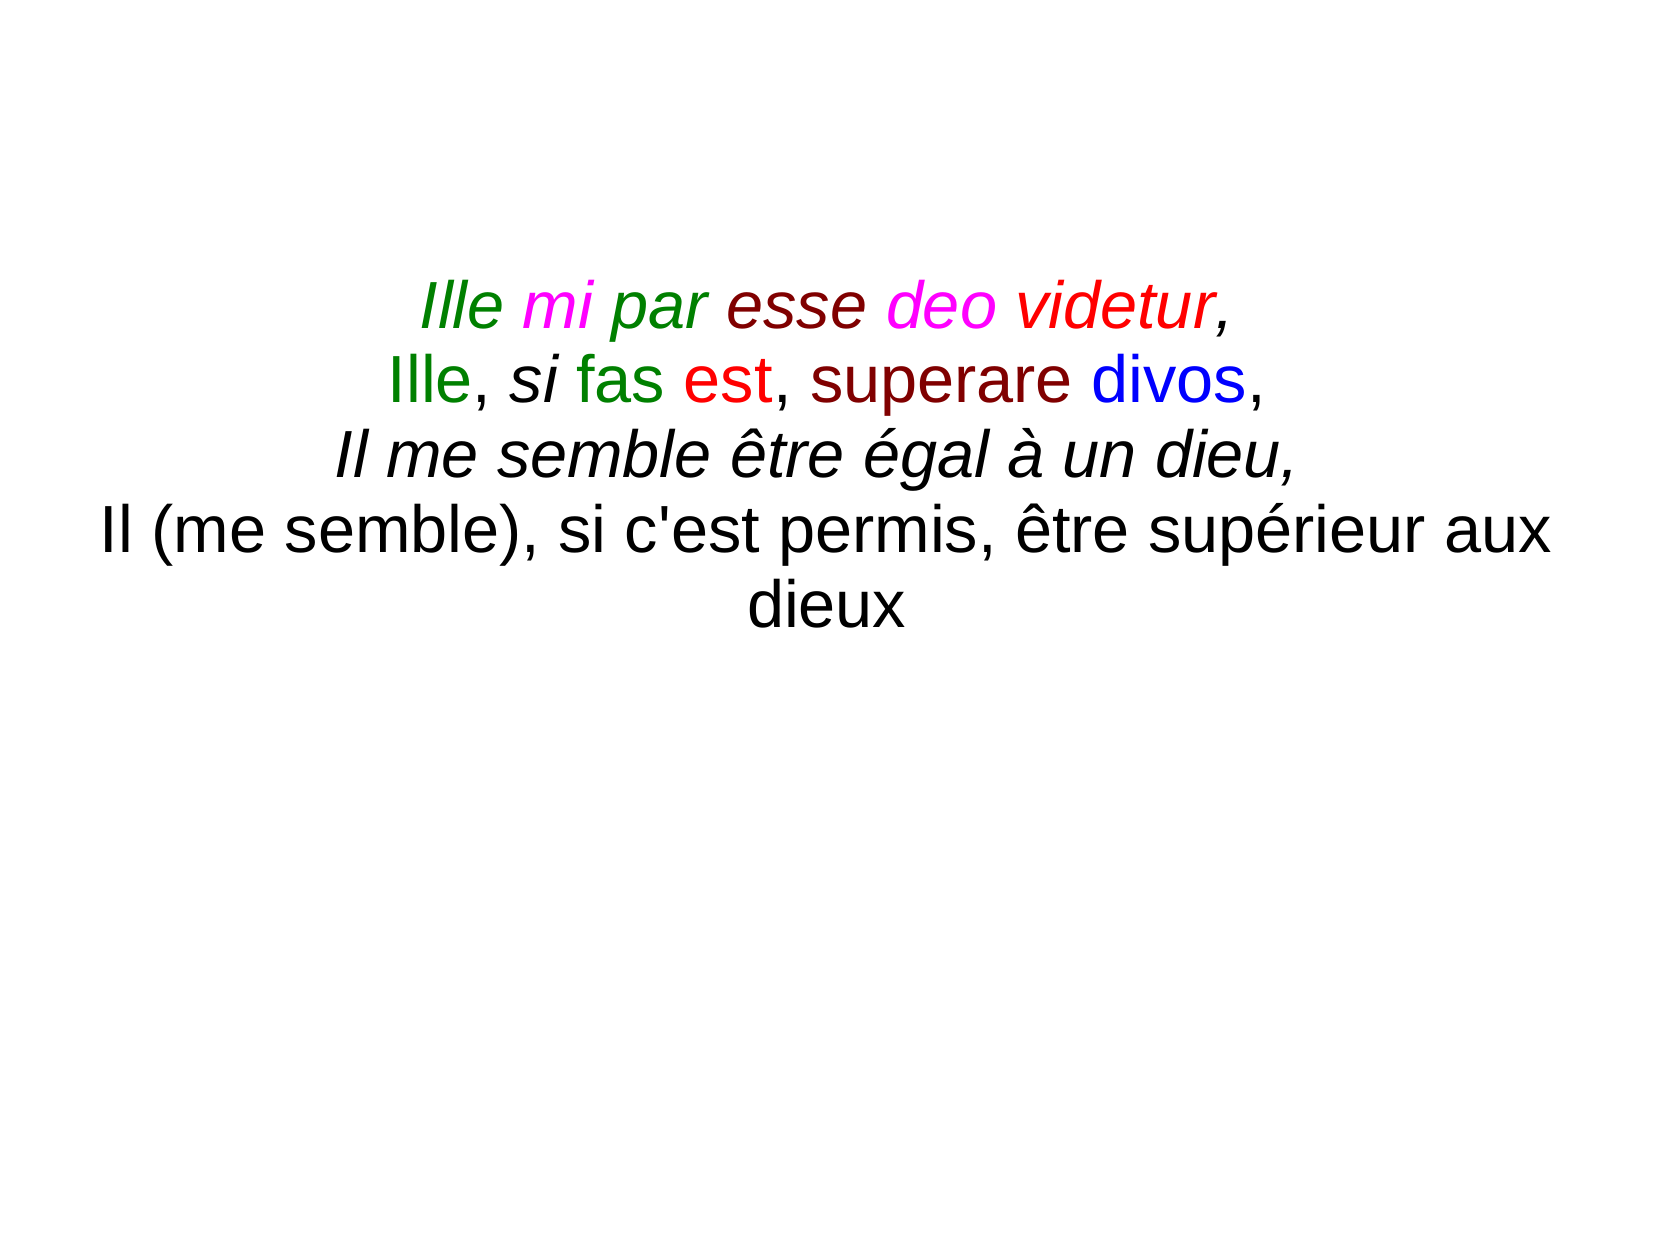

# Ille mi par esse deo videtur,
Ille, si fas est, superare divos,
Il me semble être égal à un dieu,
Il (me semble), si c'est permis, être supérieur aux dieux